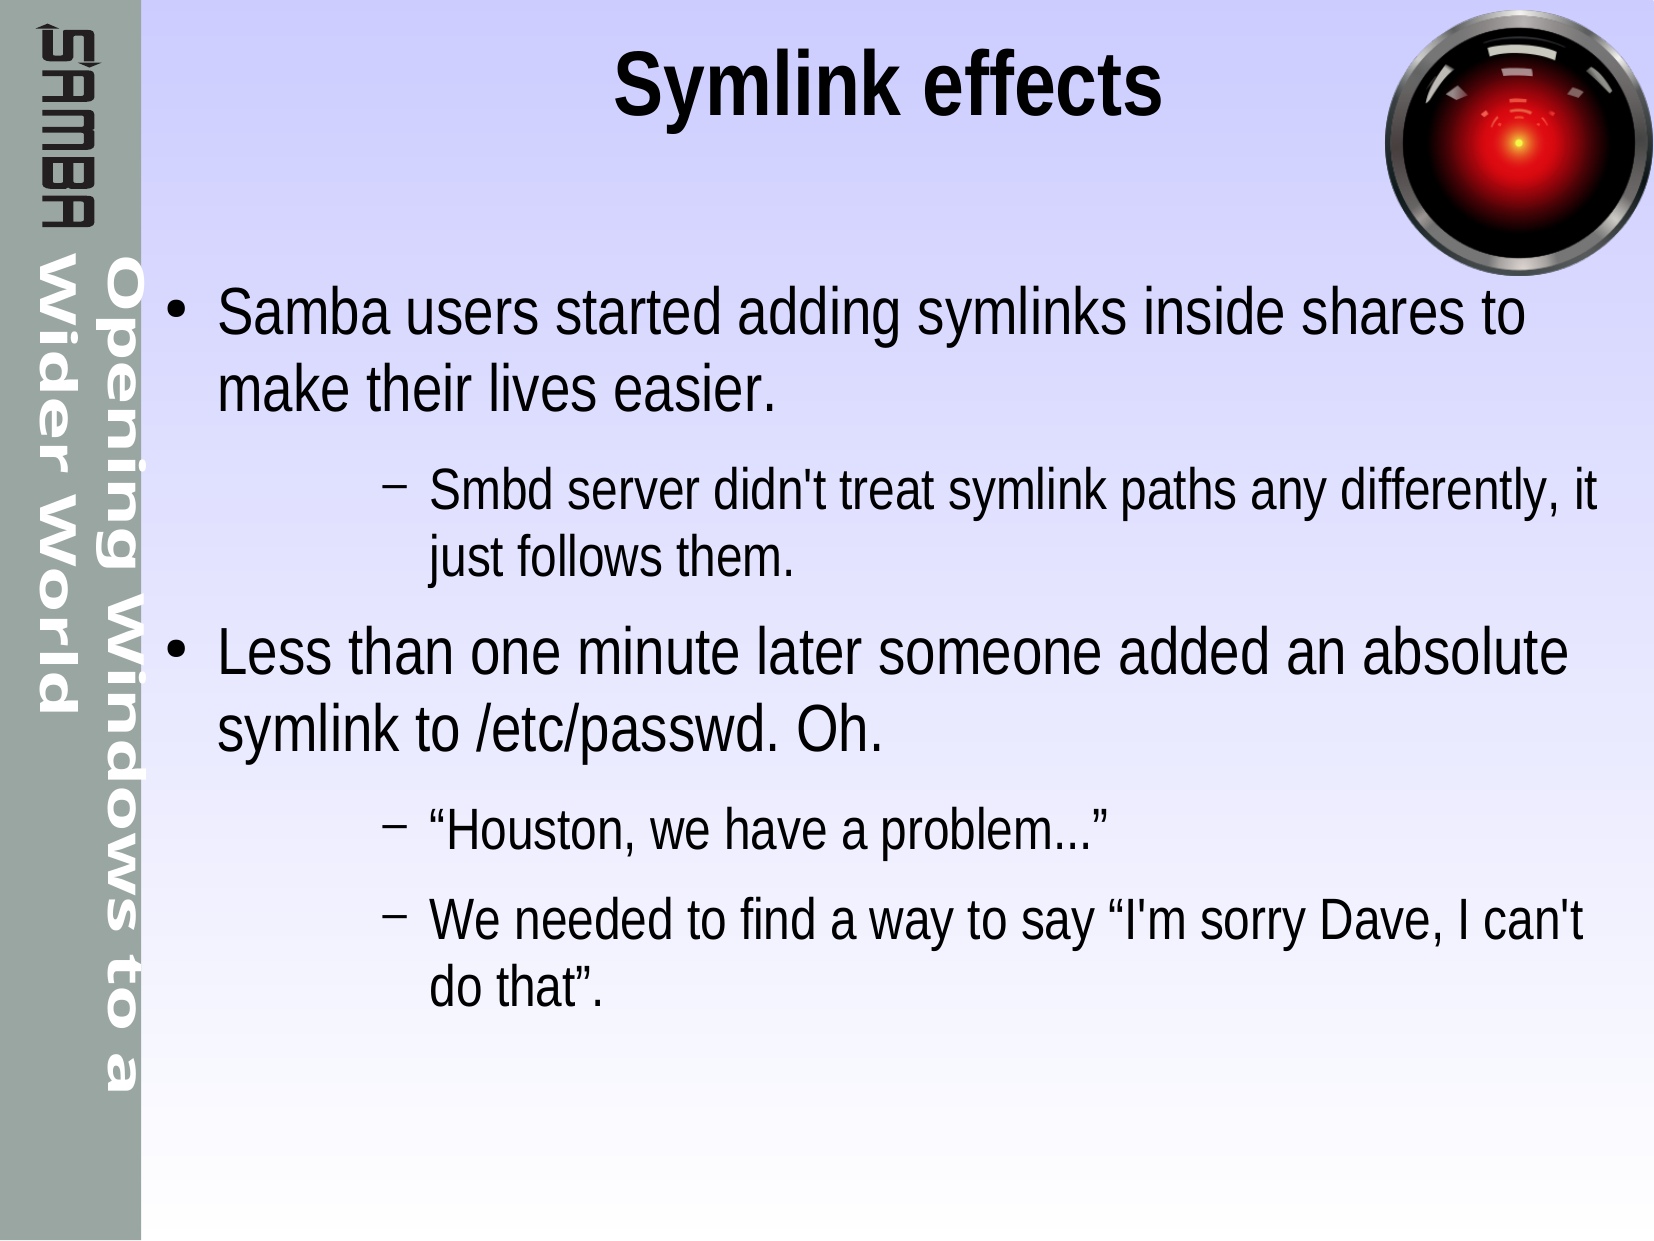

# Symlink effects
Samba users started adding symlinks inside shares to make their lives easier.
Smbd server didn't treat symlink paths any differently, it just follows them.
Less than one minute later someone added an absolute symlink to /etc/passwd. Oh.
“Houston, we have a problem...”
We needed to find a way to say “I'm sorry Dave, I can't do that”.